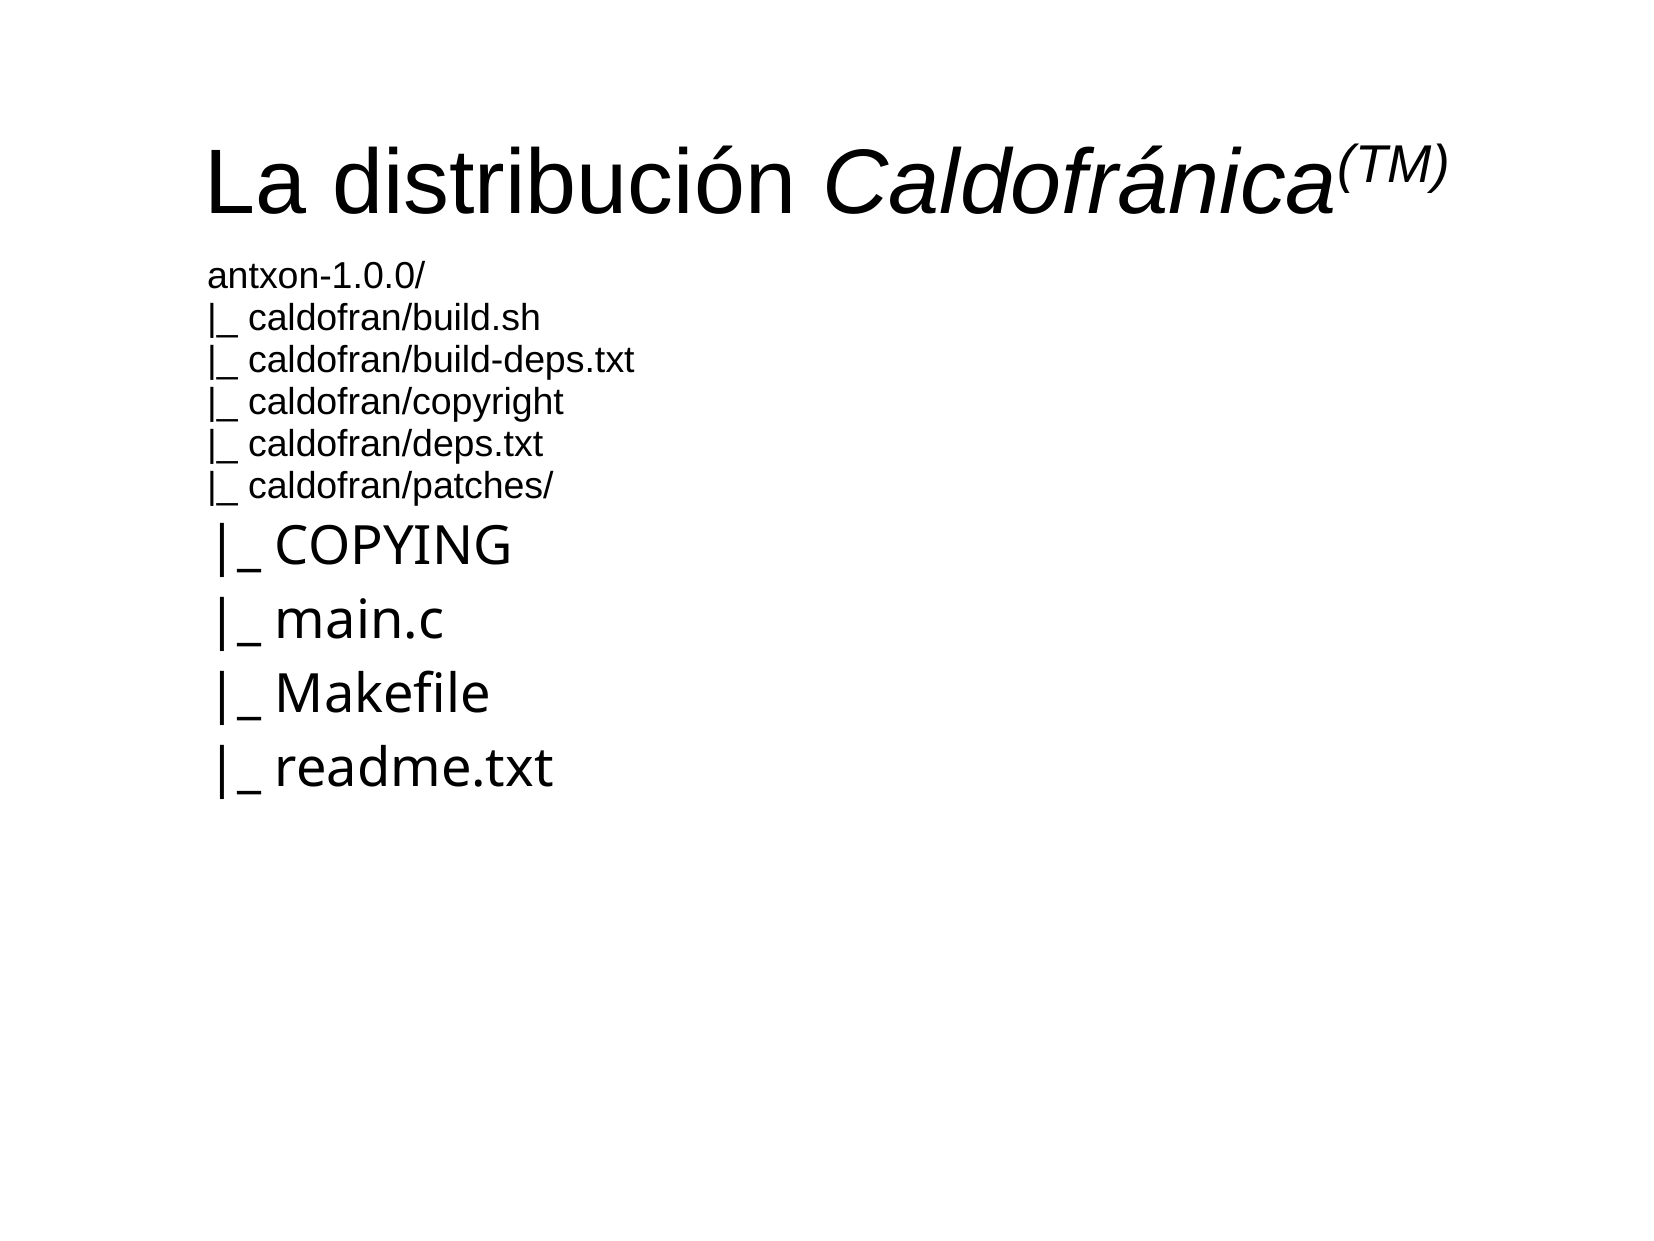

La distribución Caldofránica(TM)
antxon-1.0.0/
|_ caldofran/build.sh
|_ caldofran/build-deps.txt
|_ caldofran/copyright
|_ caldofran/deps.txt
|_ caldofran/patches/
|_ COPYING
|_ main.c
|_ Makefile
|_ readme.txt